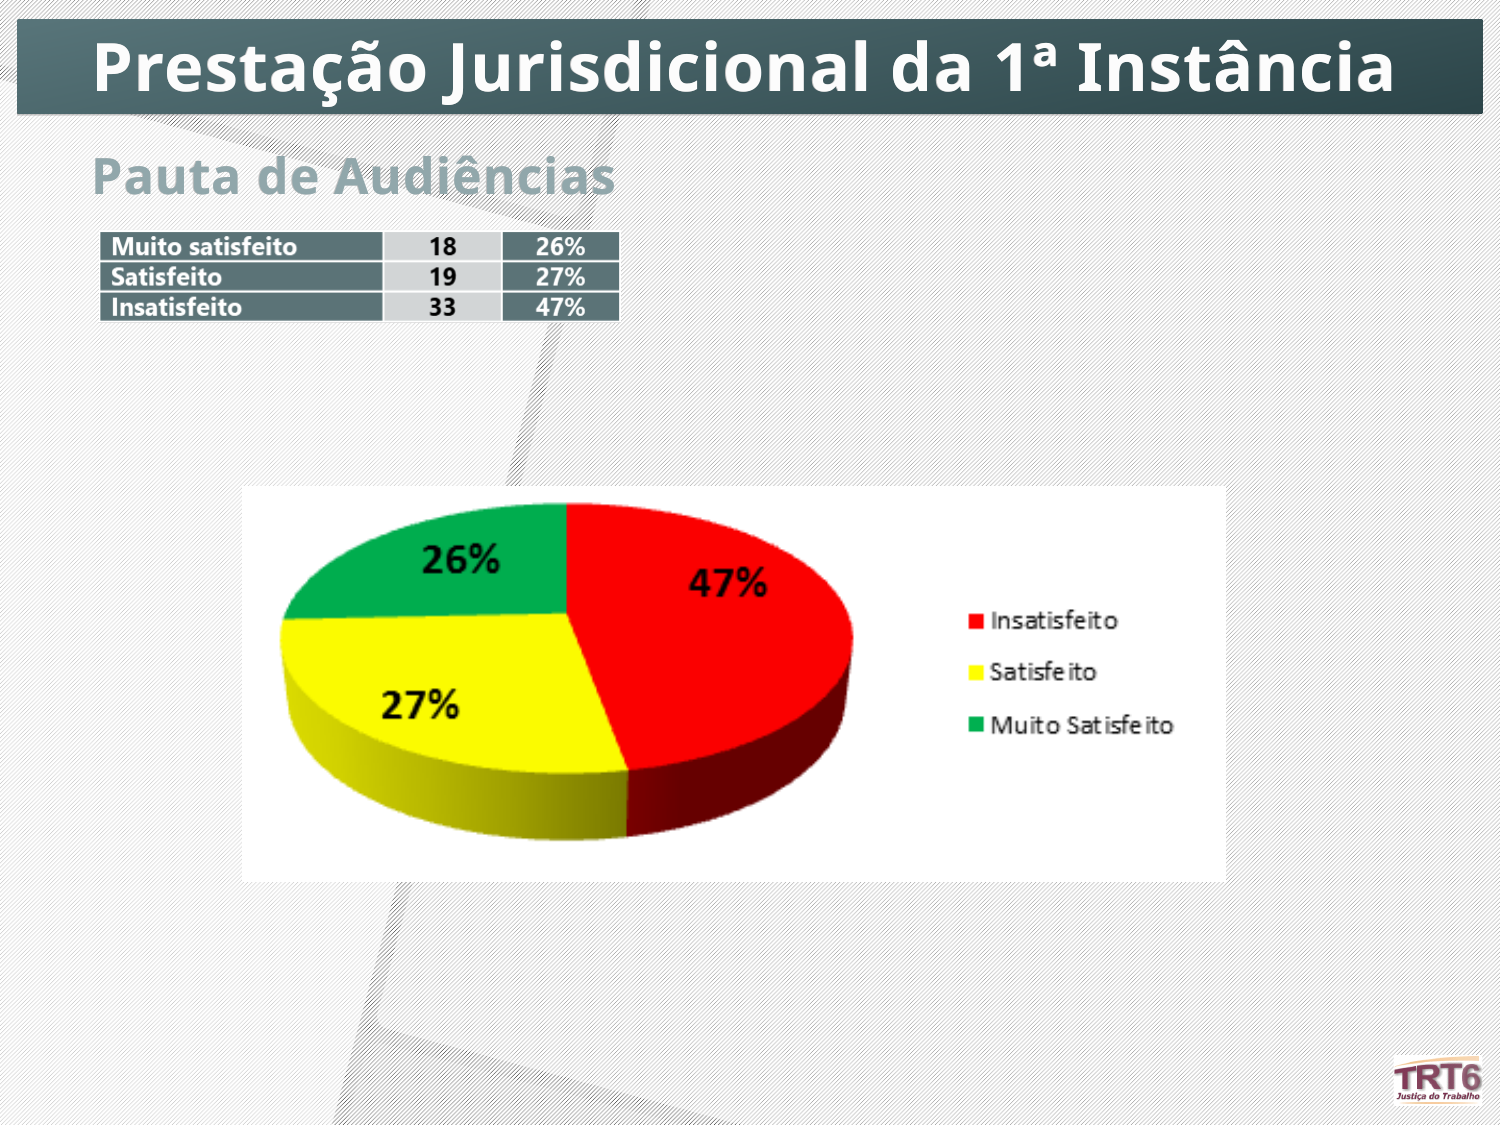

Prestação Jurisdicional da 1ª Instância
Pauta de Audiências